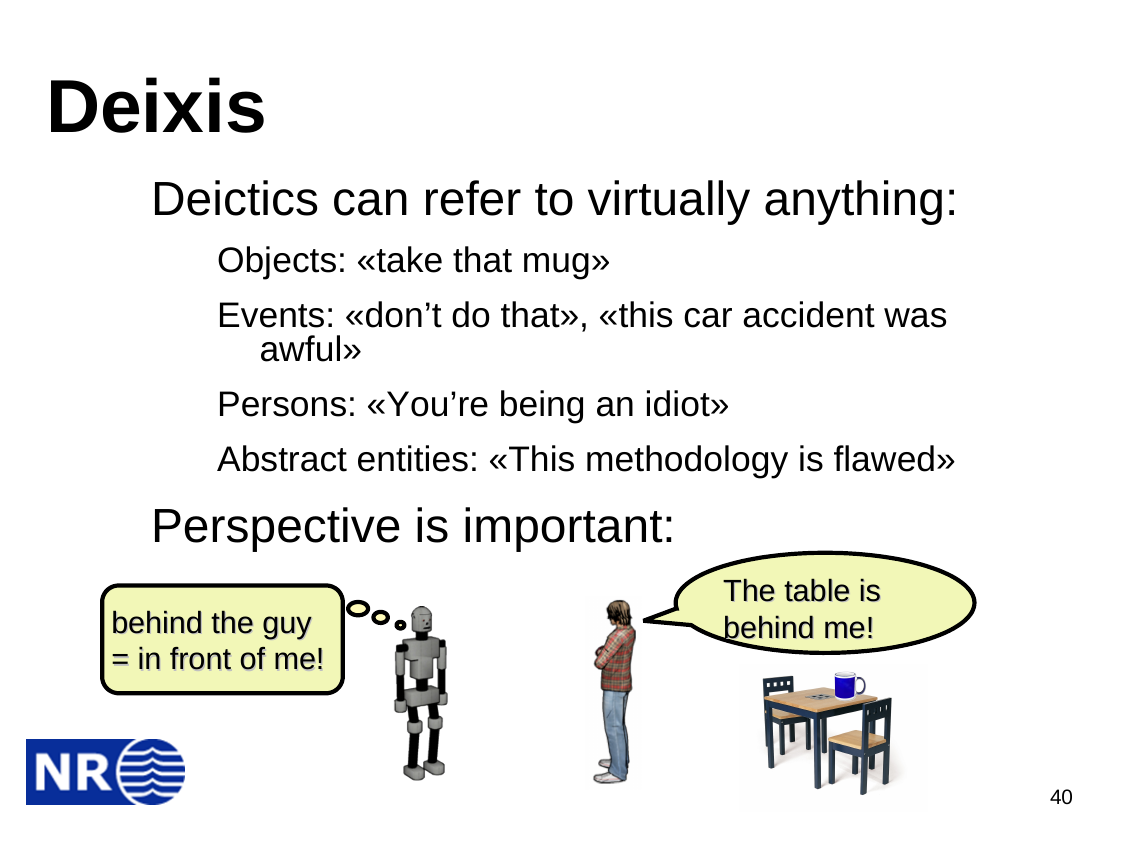

# Deixis
Deictics can refer to virtually anything:
Objects: «take that mug»
Events: «don’t do that», «this car accident was awful»
Persons: «You’re being an idiot»
Abstract entities: «This methodology is flawed»
Perspective is important:
The table is behind me!
behind the guy = in front of me!